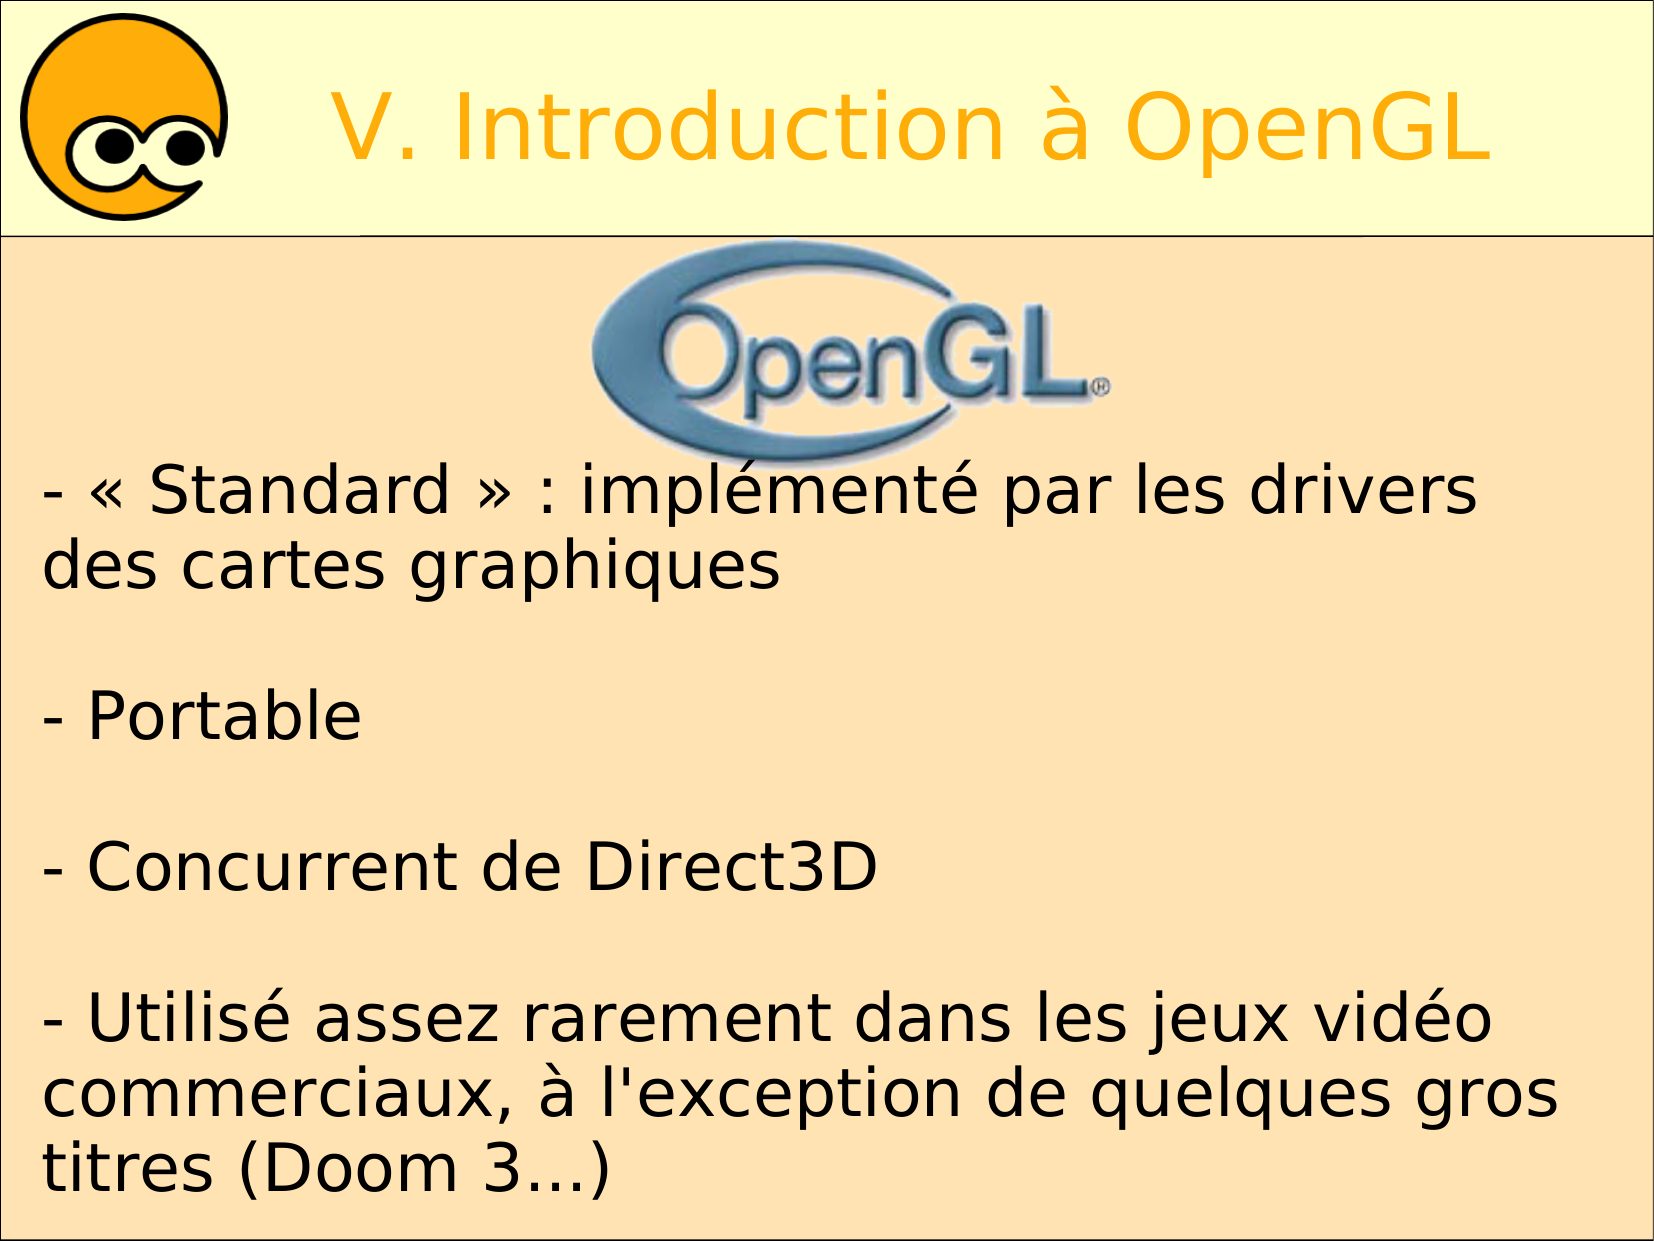

# V. Introduction à OpenGL
- « Standard » : implémenté par les drivers des cartes graphiques
- Portable
- Concurrent de Direct3D
- Utilisé assez rarement dans les jeux vidéo commerciaux, à l'exception de quelques gros titres (Doom 3...)